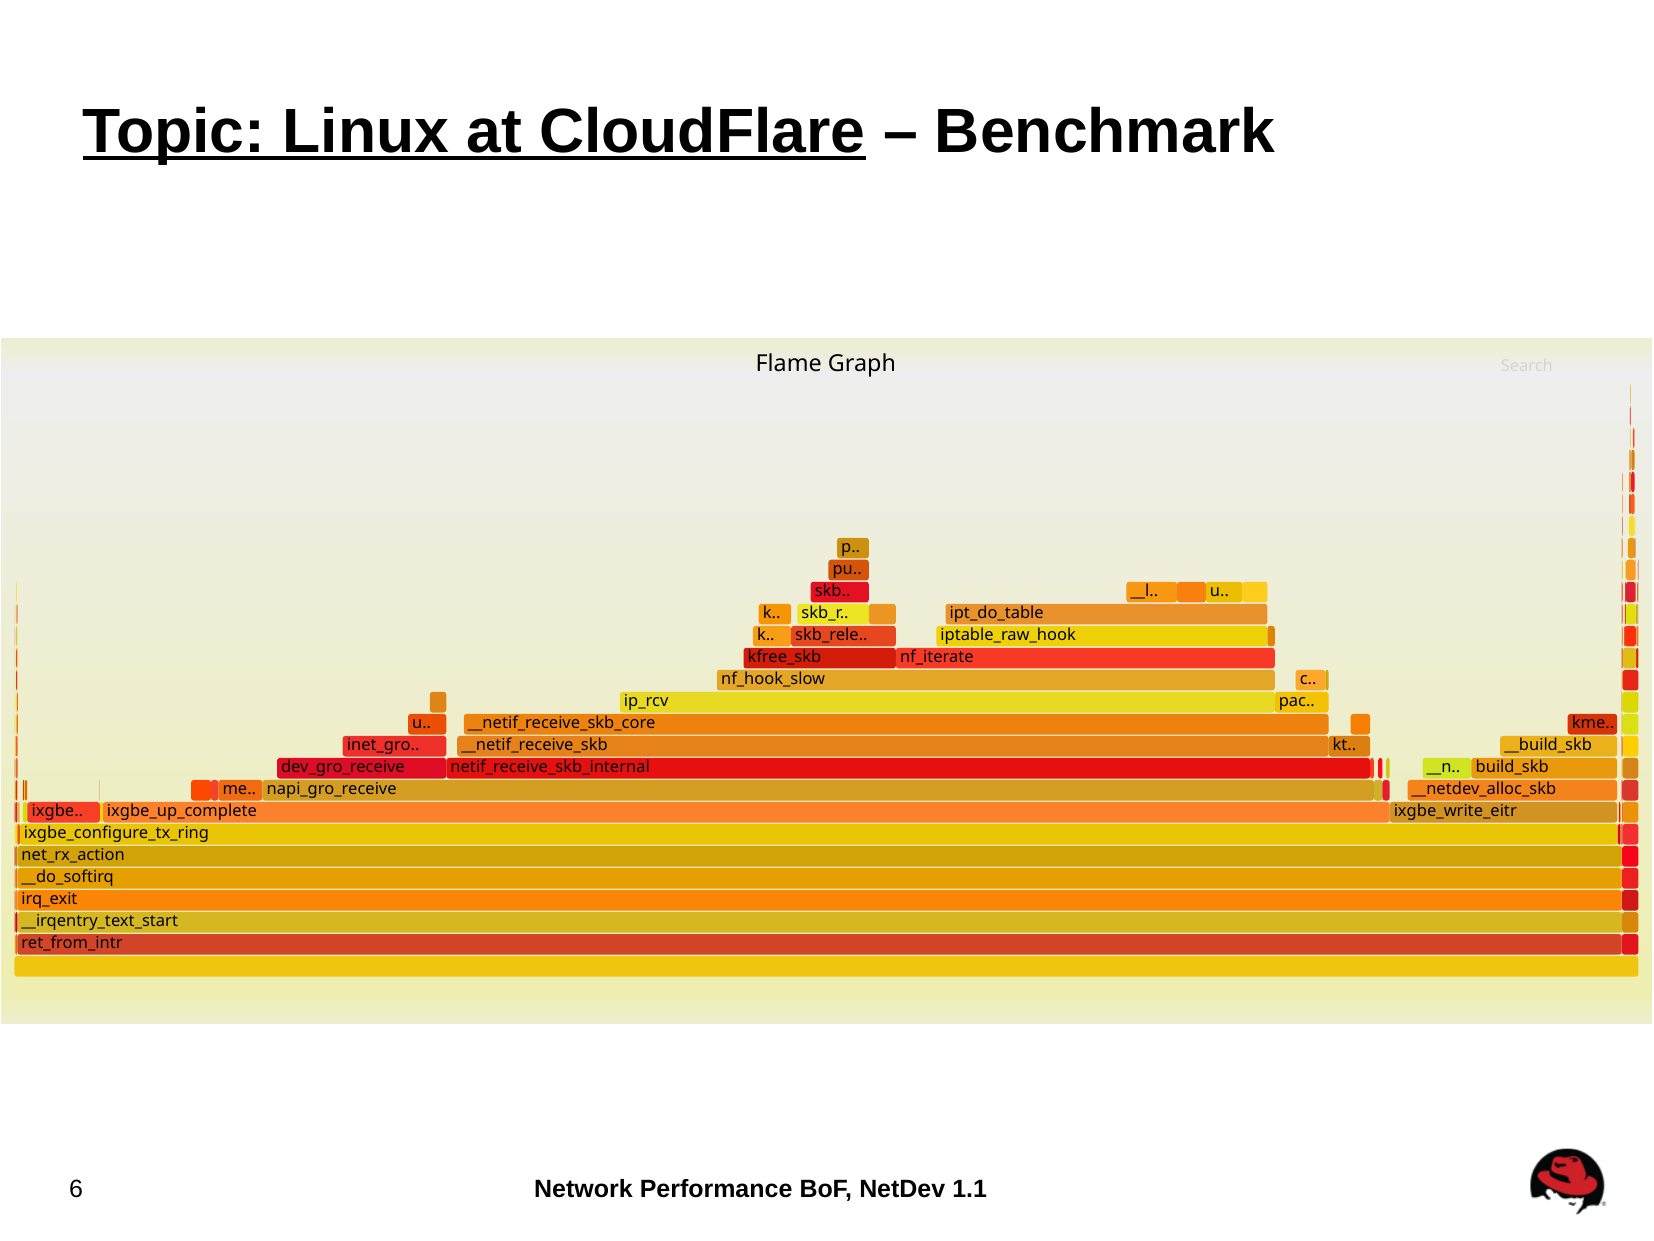

# Topic: Linux at CloudFlare – Benchmark